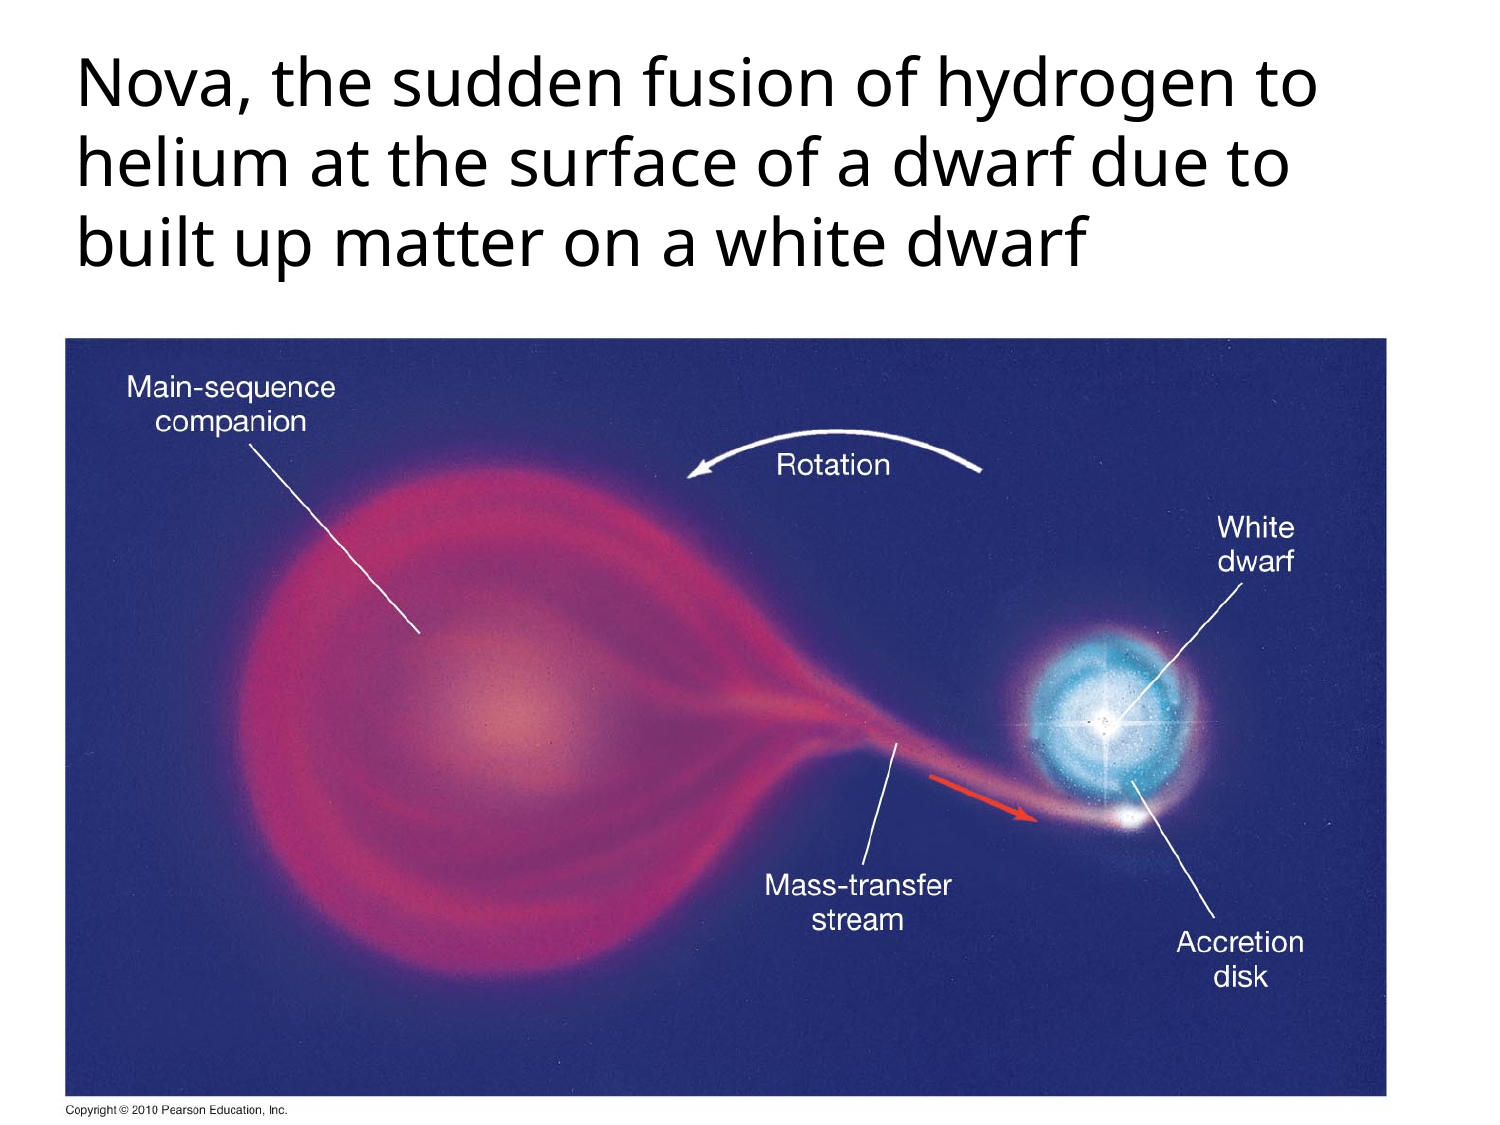

# Nova, the sudden fusion of hydrogen to helium at the surface of a dwarf due to built up matter on a white dwarf